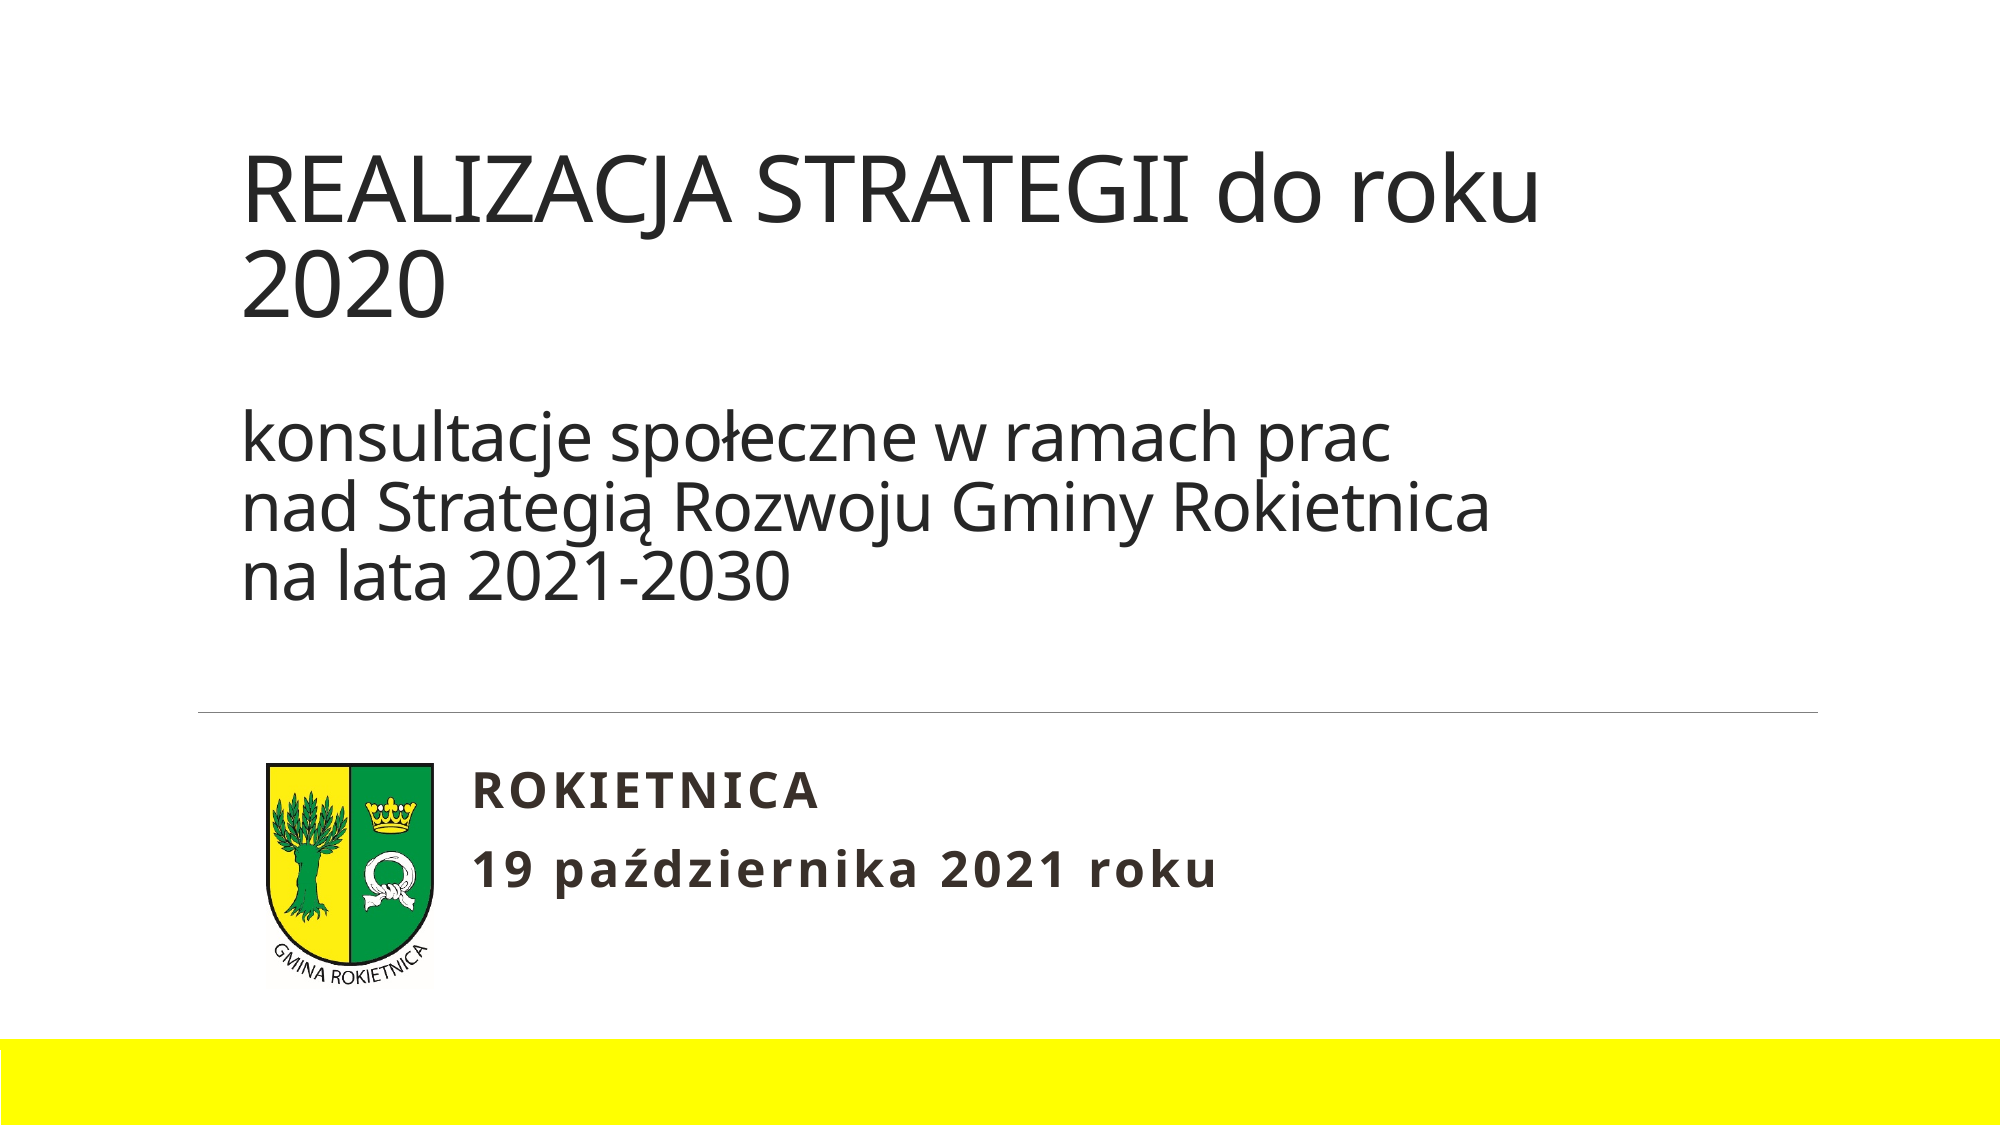

# REALIZACJA STRATEGII do roku 2020 konsultacje społeczne w ramach prac nad Strategią Rozwoju Gminy Rokietnica na lata 2021-2030
Rokietnica
19 października 2021 roku